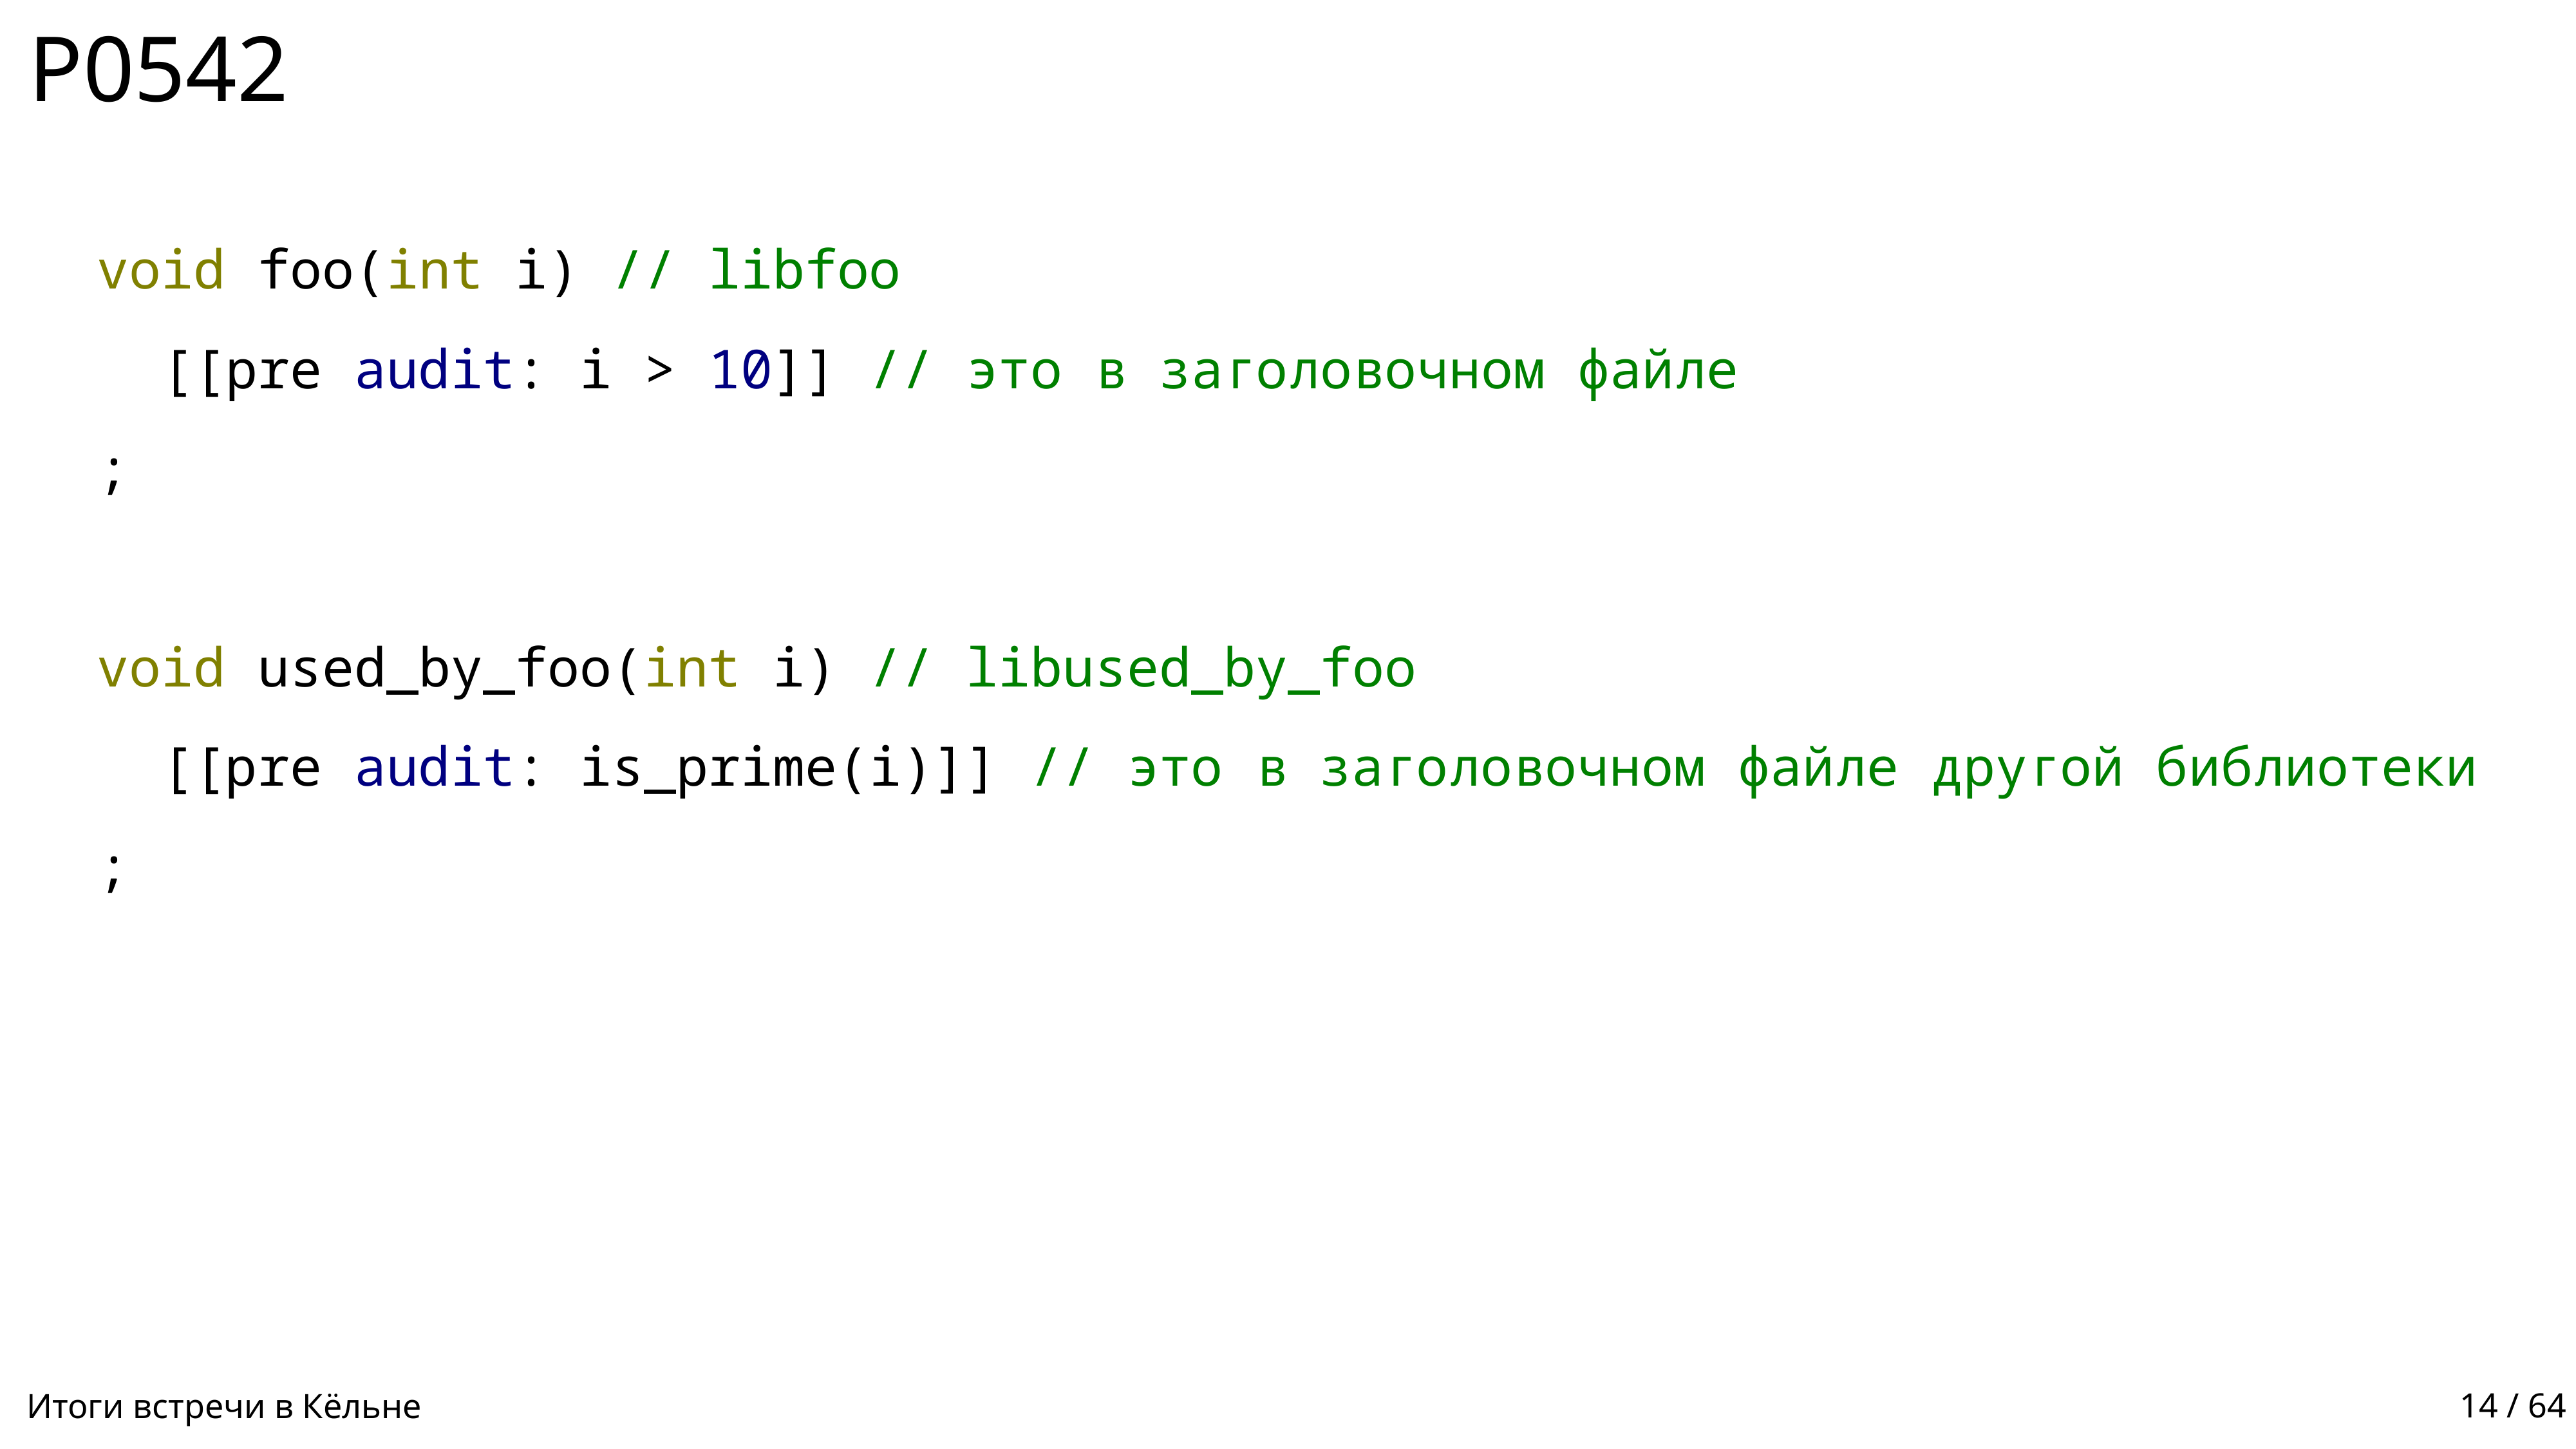

# P0542
void foo(int i) // libfoo
 [[pre audit: i > 10]] // это в заголовочном файле
;
void used_by_foo(int i) // libused_by_foo
 [[pre audit: is_prime(i)]] // это в заголовочном файле другой библиотеки
;
Итоги встречи в Кёльне